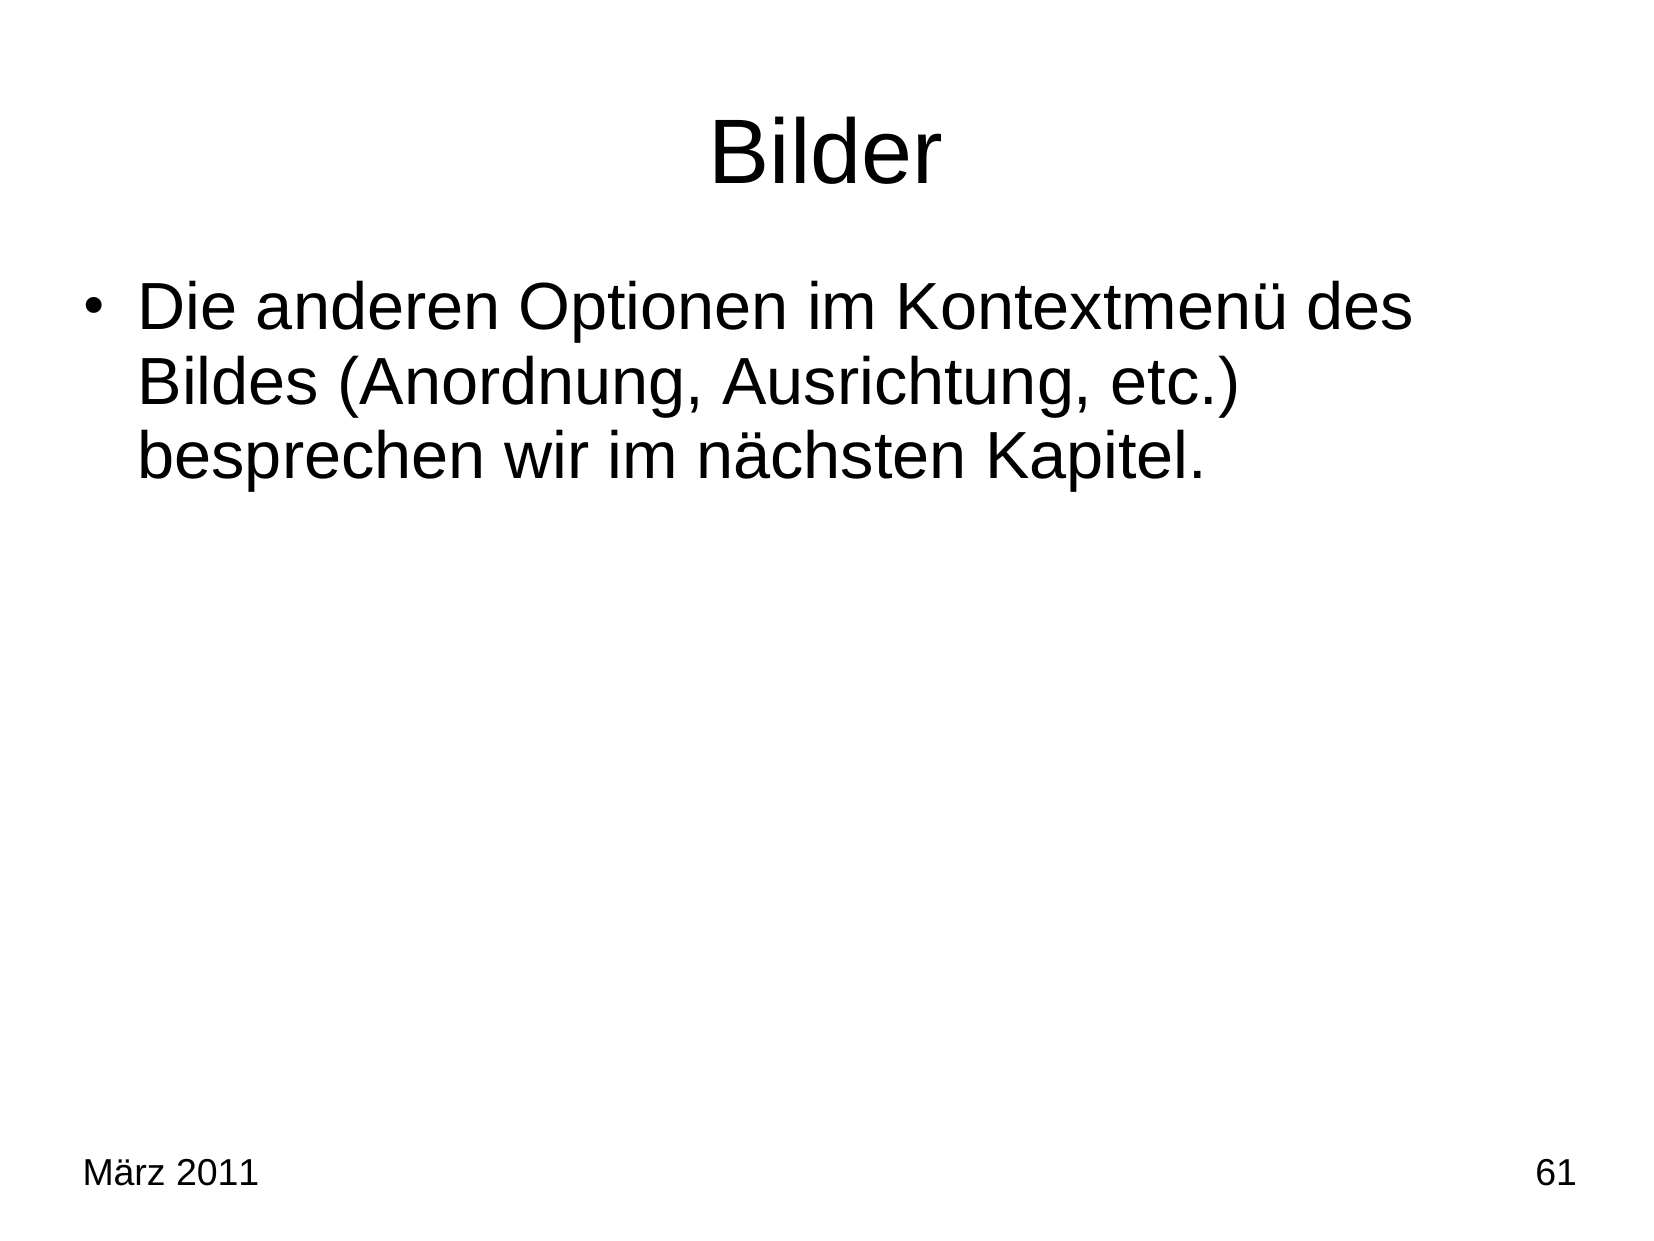

# Bilder
Die anderen Optionen im Kontextmenü des Bildes (Anordnung, Ausrichtung, etc.) besprechen wir im nächsten Kapitel.
März 2011
61